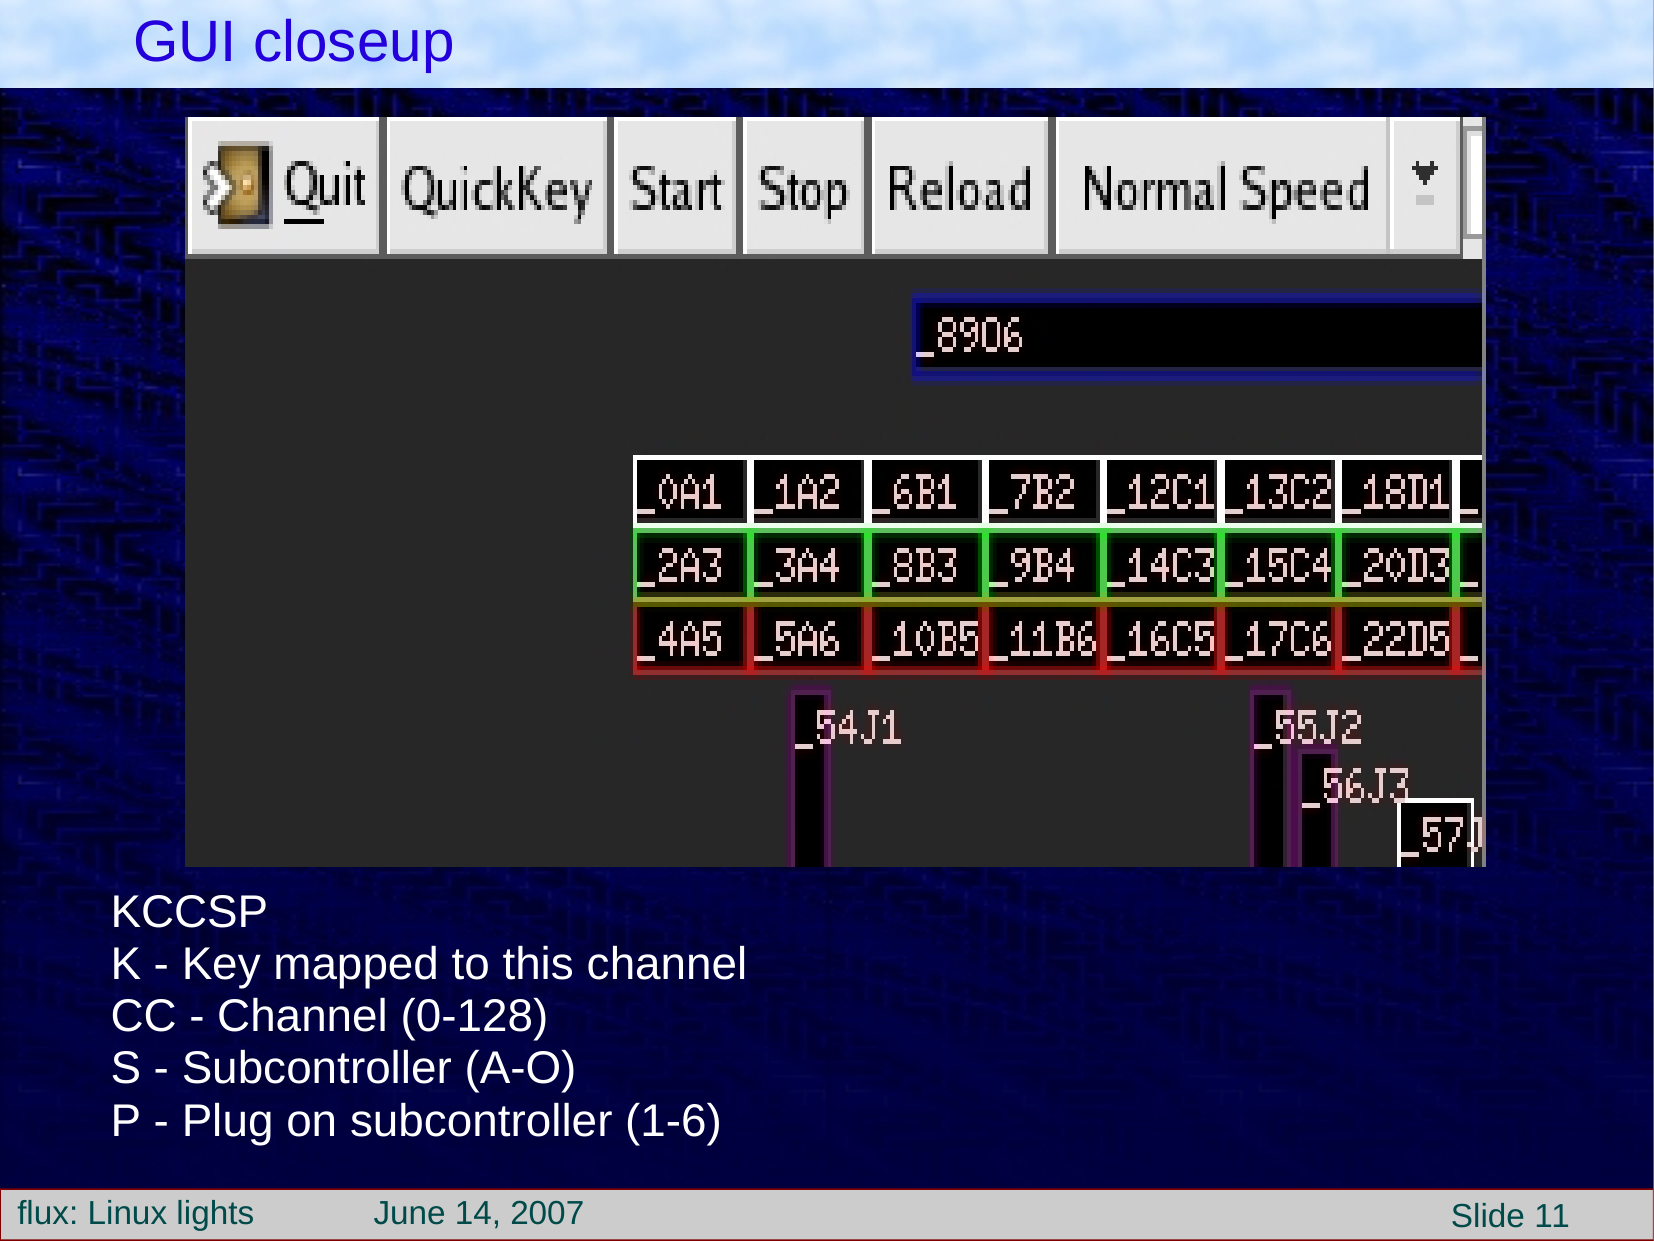

GUI closeup
KCCSP
K - Key mapped to this channel
CC - Channel (0-128)
S - Subcontroller (A-O)
P - Plug on subcontroller (1-6)
flux: Linux lights	June 14, 2007
Slide